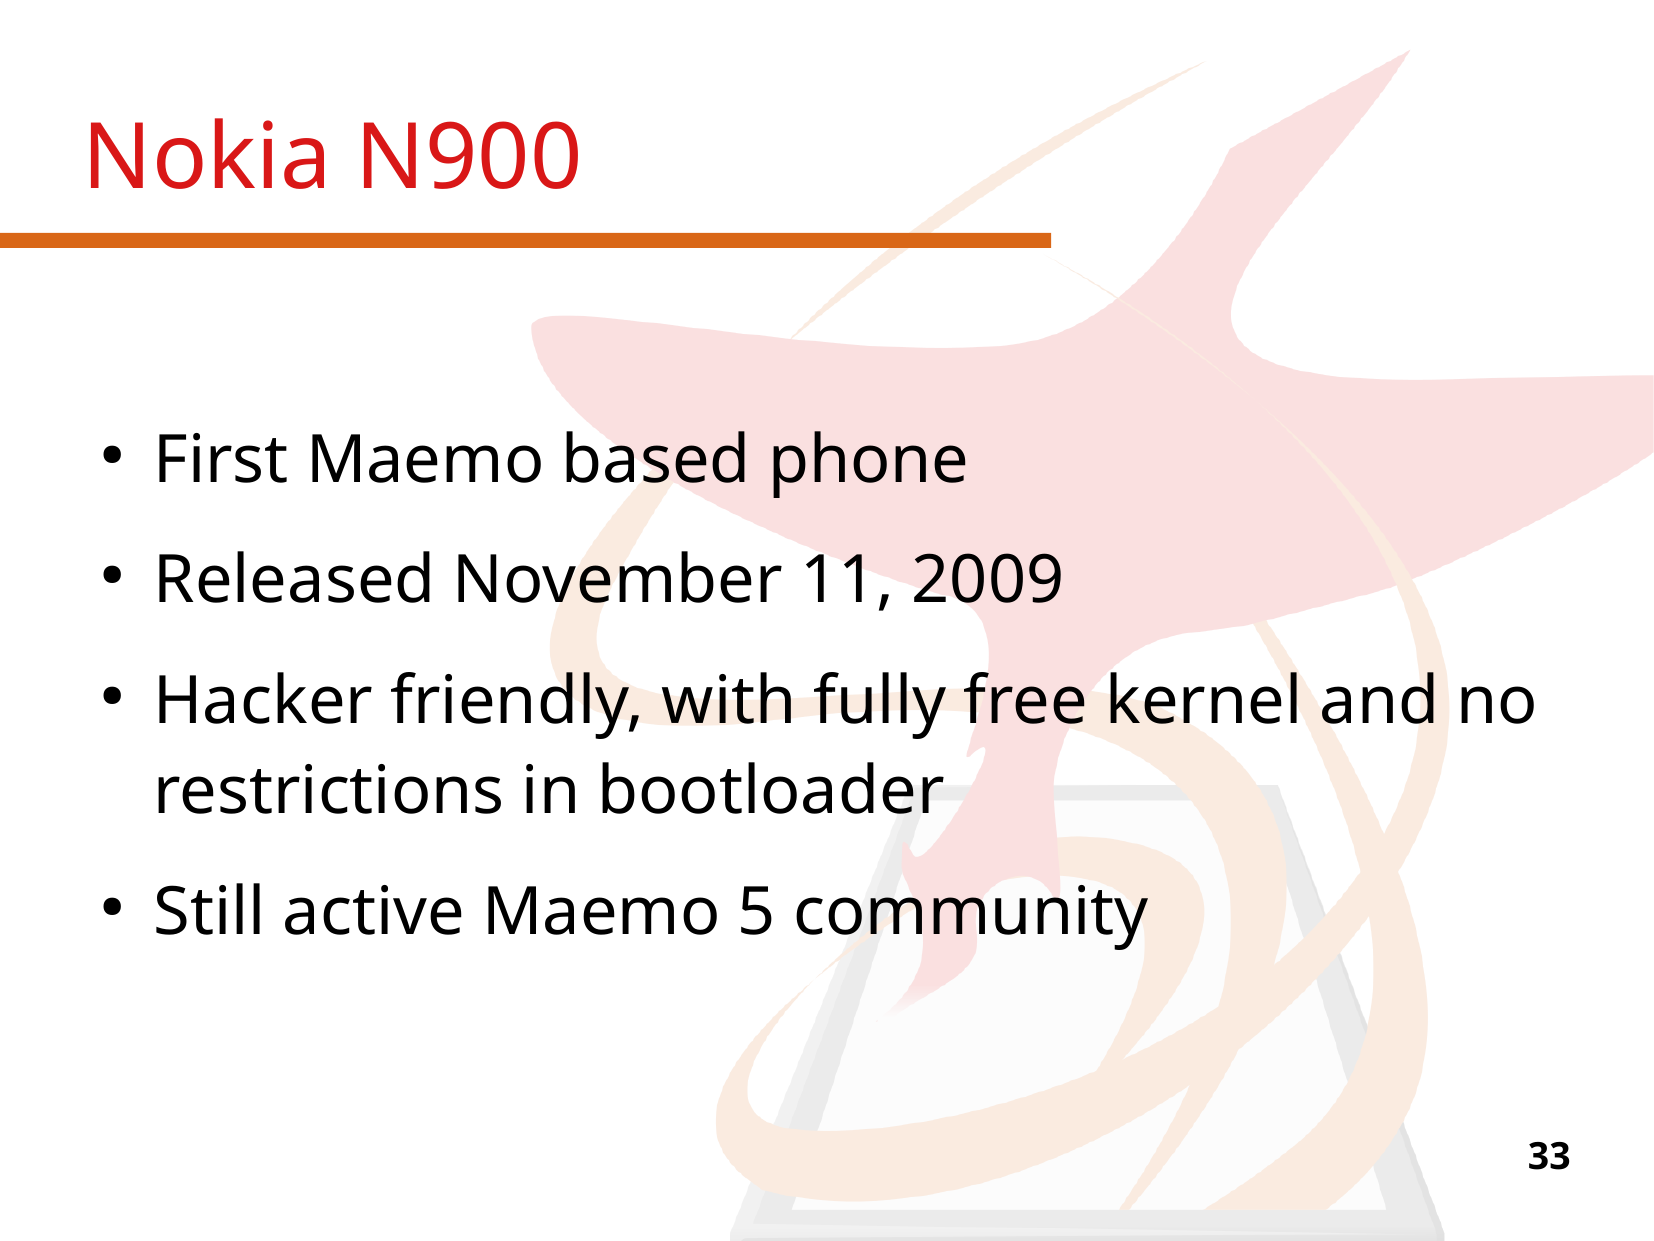

# Nokia N900
First Maemo based phone
Released November 11, 2009
Hacker friendly, with fully free kernel and no restrictions in bootloader
Still active Maemo 5 community
33